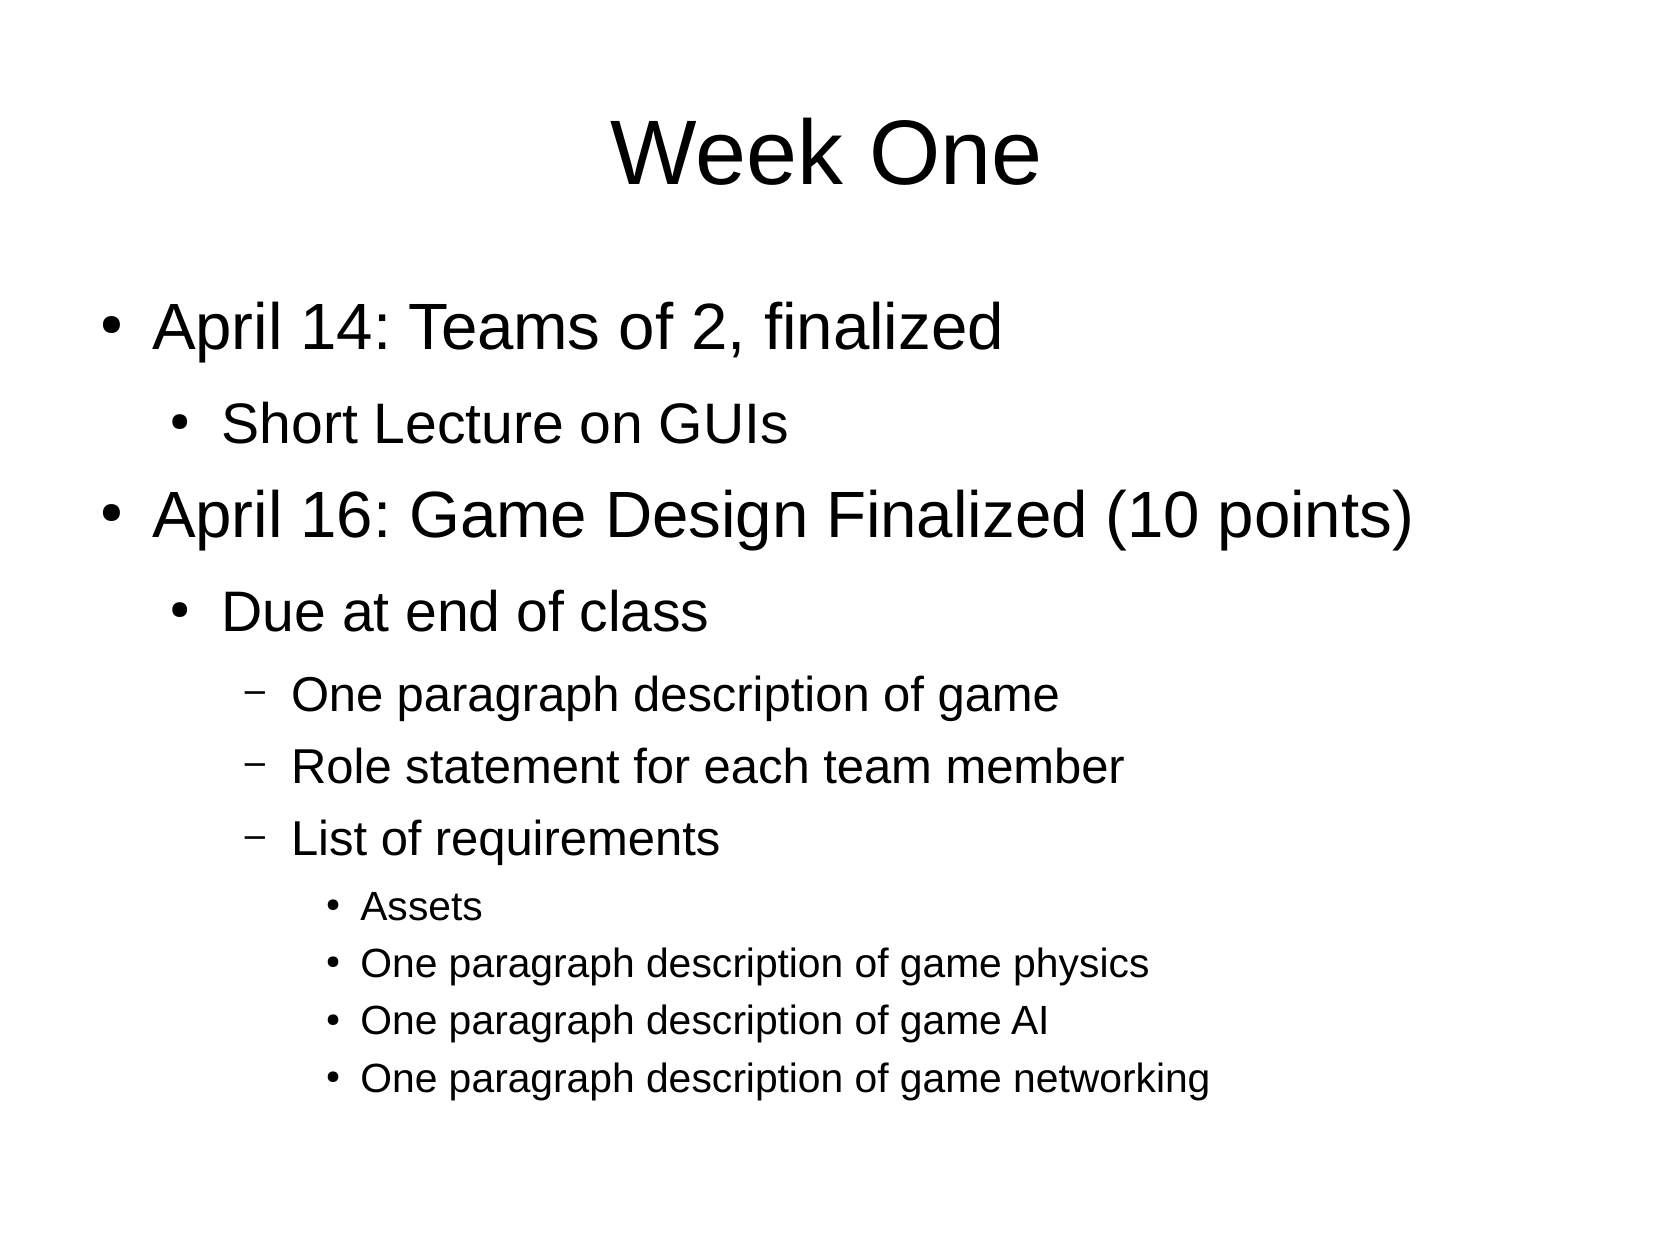

# Week One
April 14: Teams of 2, finalized
Short Lecture on GUIs
April 16: Game Design Finalized (10 points)
Due at end of class
One paragraph description of game
Role statement for each team member
List of requirements
Assets
One paragraph description of game physics
One paragraph description of game AI
One paragraph description of game networking